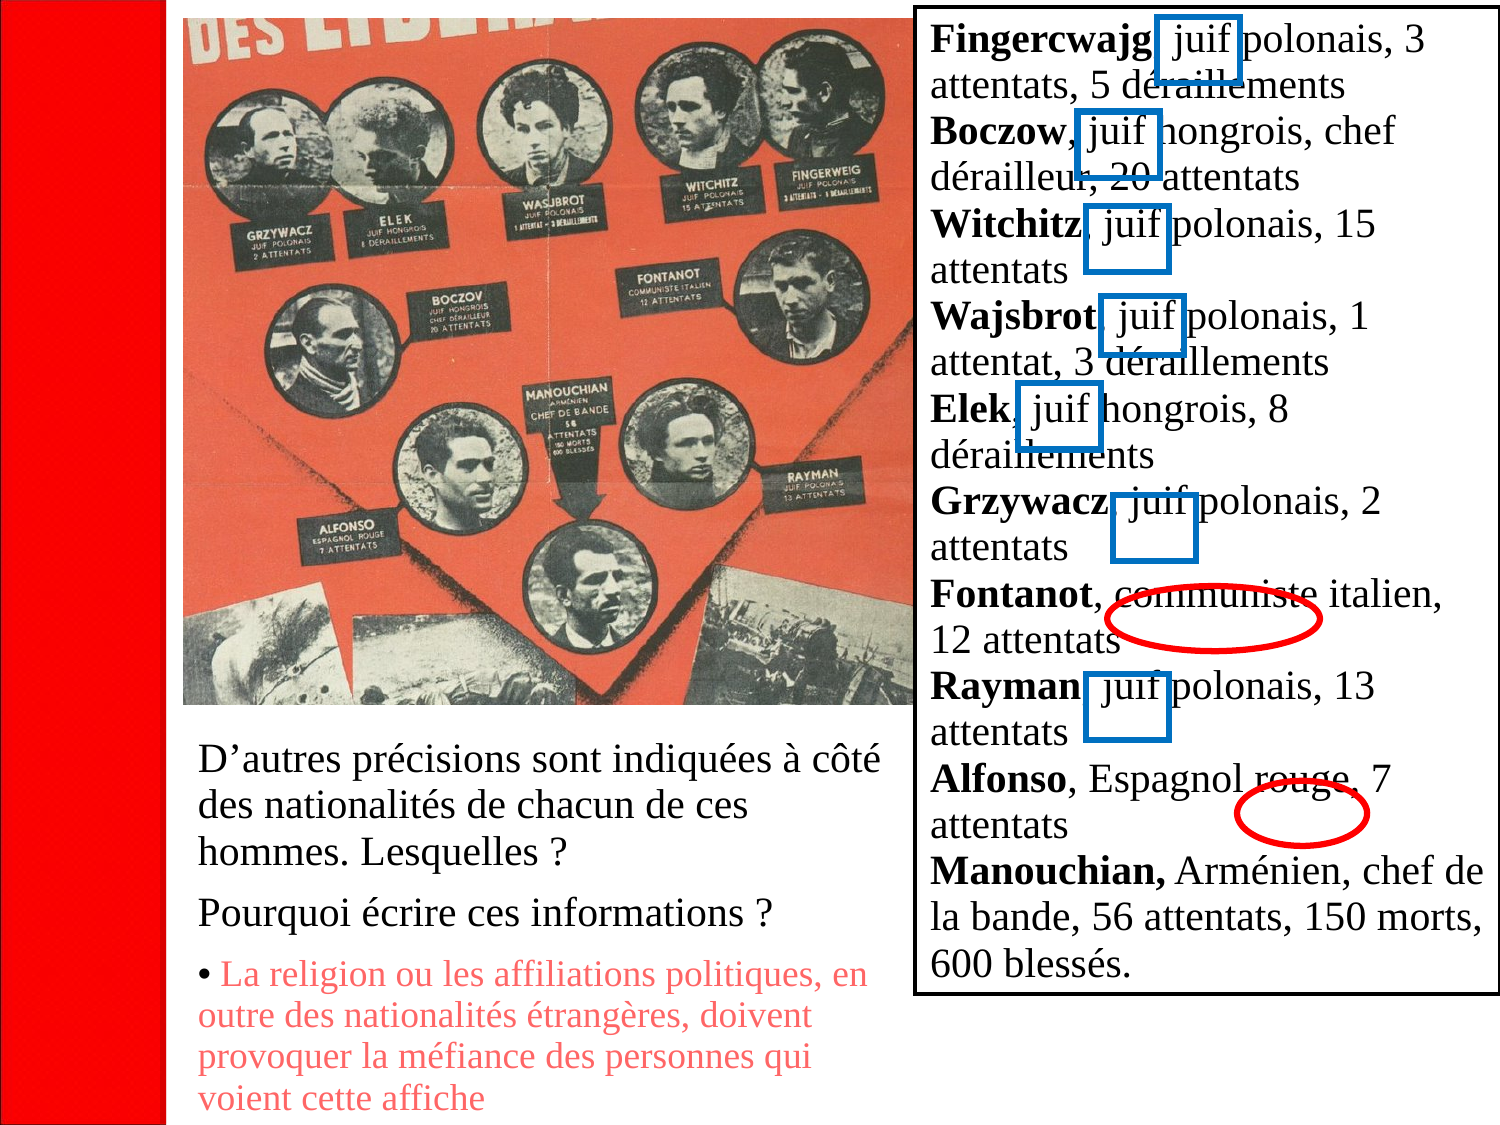

Fingercwajg, juif polonais, 3 attentats, 5 déraillements
Boczow, juif hongrois, chef dérailleur, 20 attentats
Witchitz, juif polonais, 15 attentats
Wajsbrot, juif polonais, 1 attentat, 3 déraillements
Elek, juif hongrois, 8 déraillements
Grzywacz, juif polonais, 2 attentats
Fontanot, communiste italien, 12 attentats
Rayman, juif polonais, 13 attentats
Alfonso, Espagnol rouge, 7 attentats
Manouchian, Arménien, chef de la bande, 56 attentats, 150 morts, 600 blessés.
D’autres précisions sont indiquées à côté des nationalités de chacun de ces hommes. Lesquelles ?
Pourquoi écrire ces informations ?
 La religion ou les affiliations politiques, en outre des nationalités étrangères, doivent provoquer la méfiance des personnes qui voient cette affiche